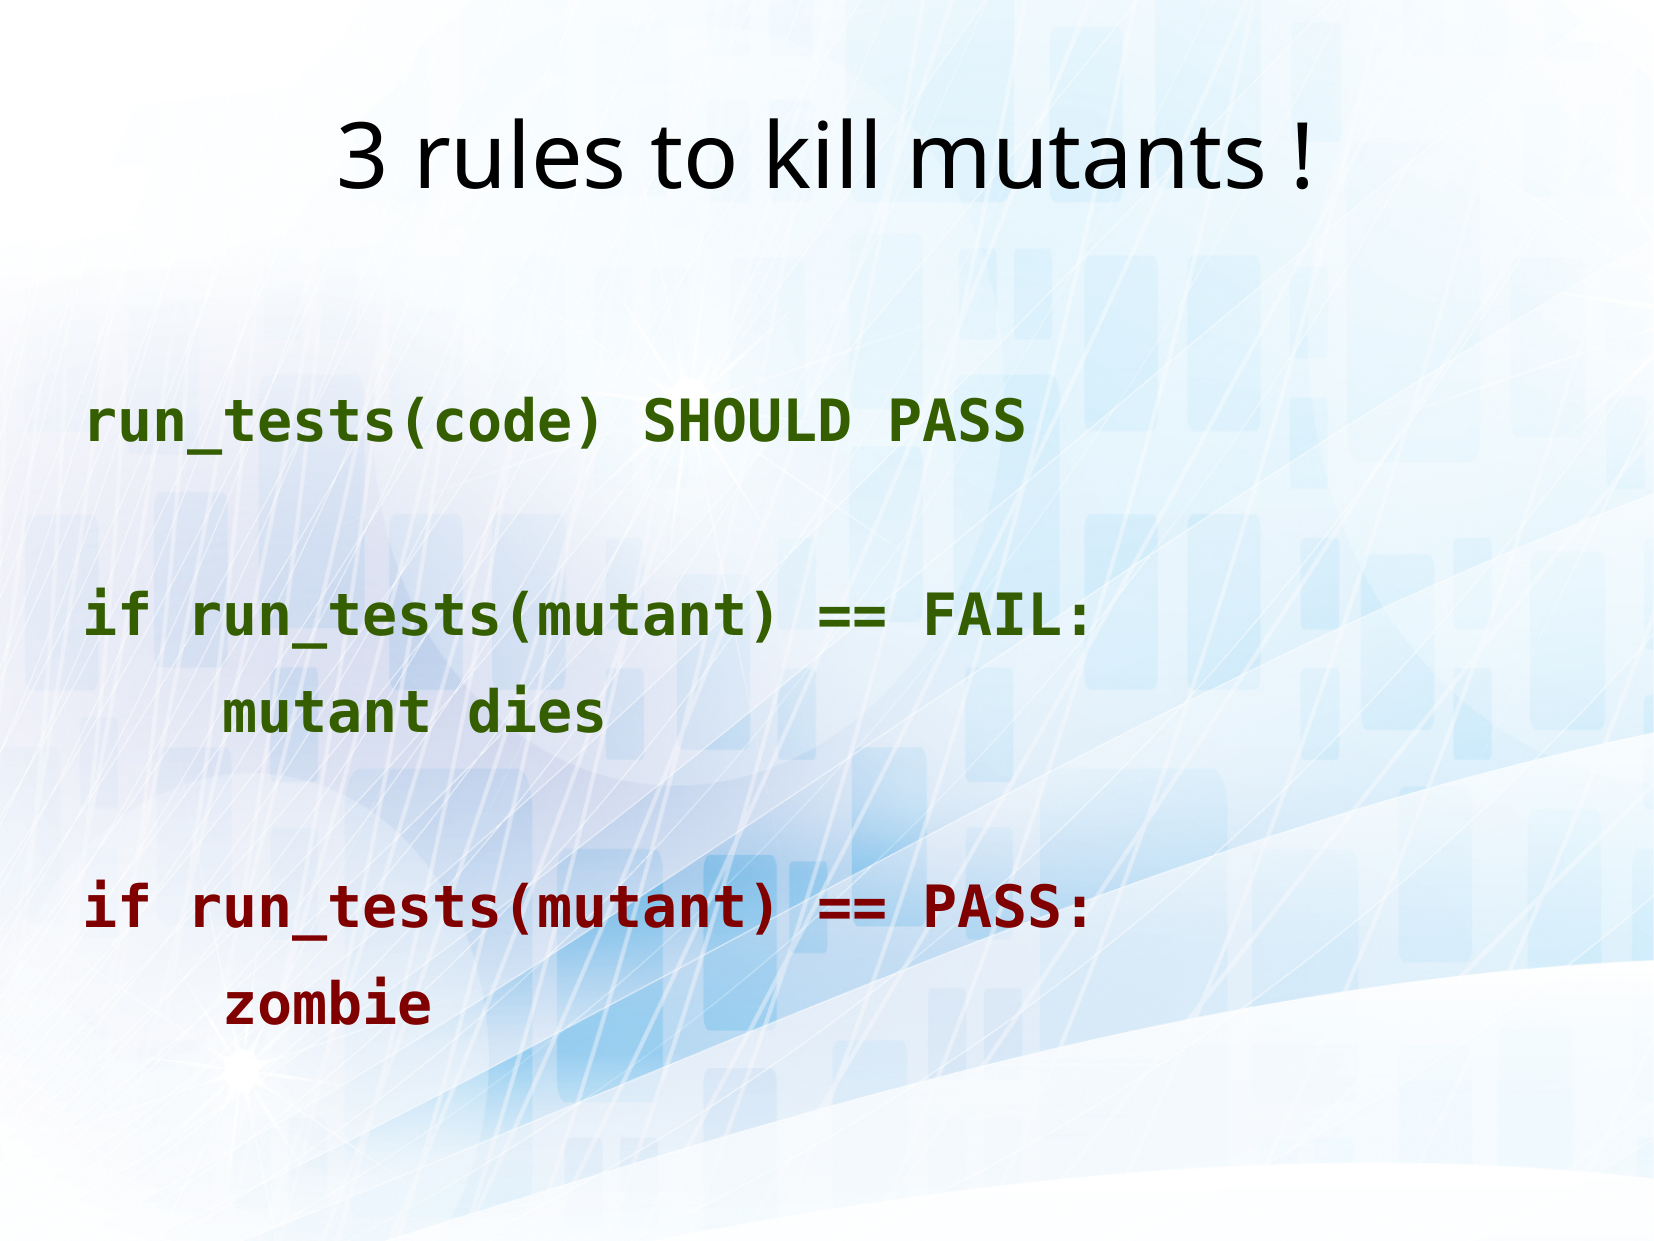

# 3 rules to kill mutants !
run_tests(code) SHOULD PASS
if run_tests(mutant) == FAIL:
 mutant dies
if run_tests(mutant) == PASS:
 zombie